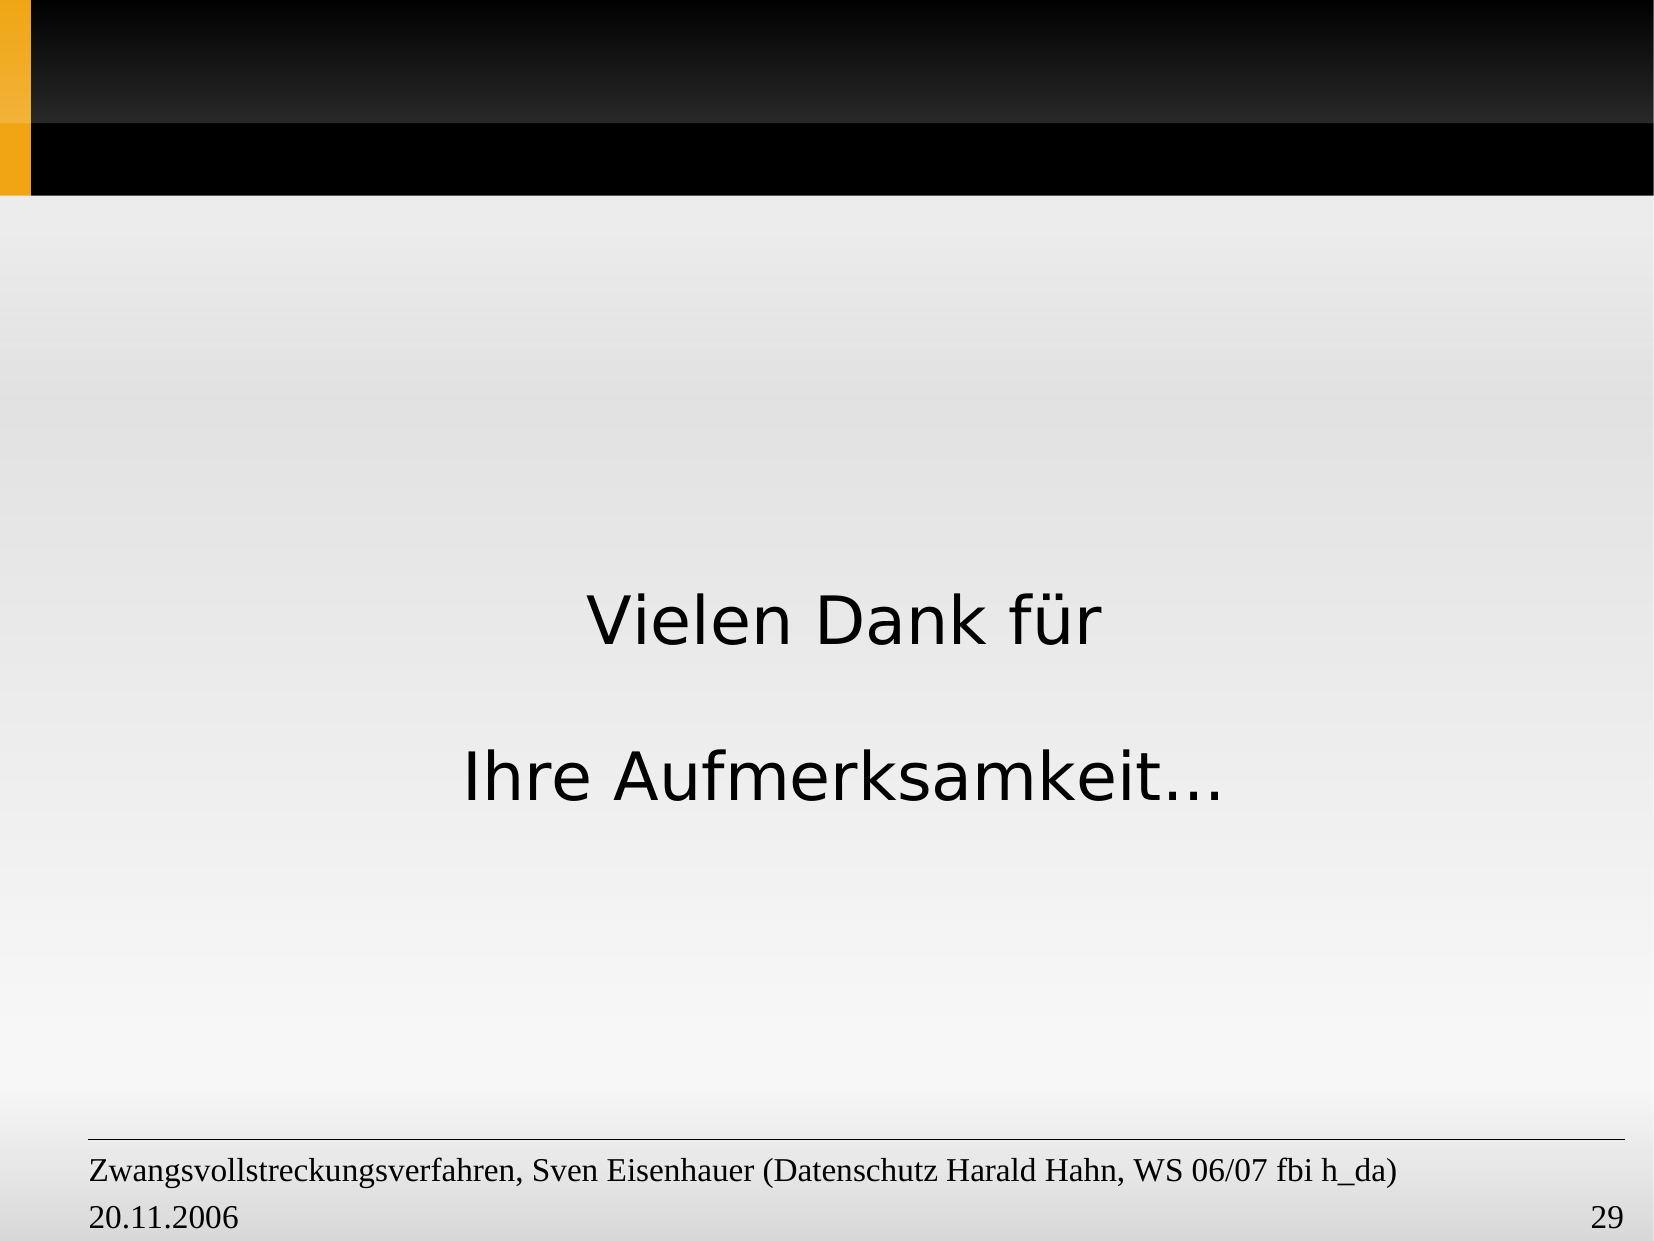

# Vielen Dank für
Ihre Aufmerksamkeit...
Zwangsvollstreckungsverfahren, Sven Eisenhauer (Datenschutz Harald Hahn, WS 06/07 fbi h_da)
20.11.2006
29